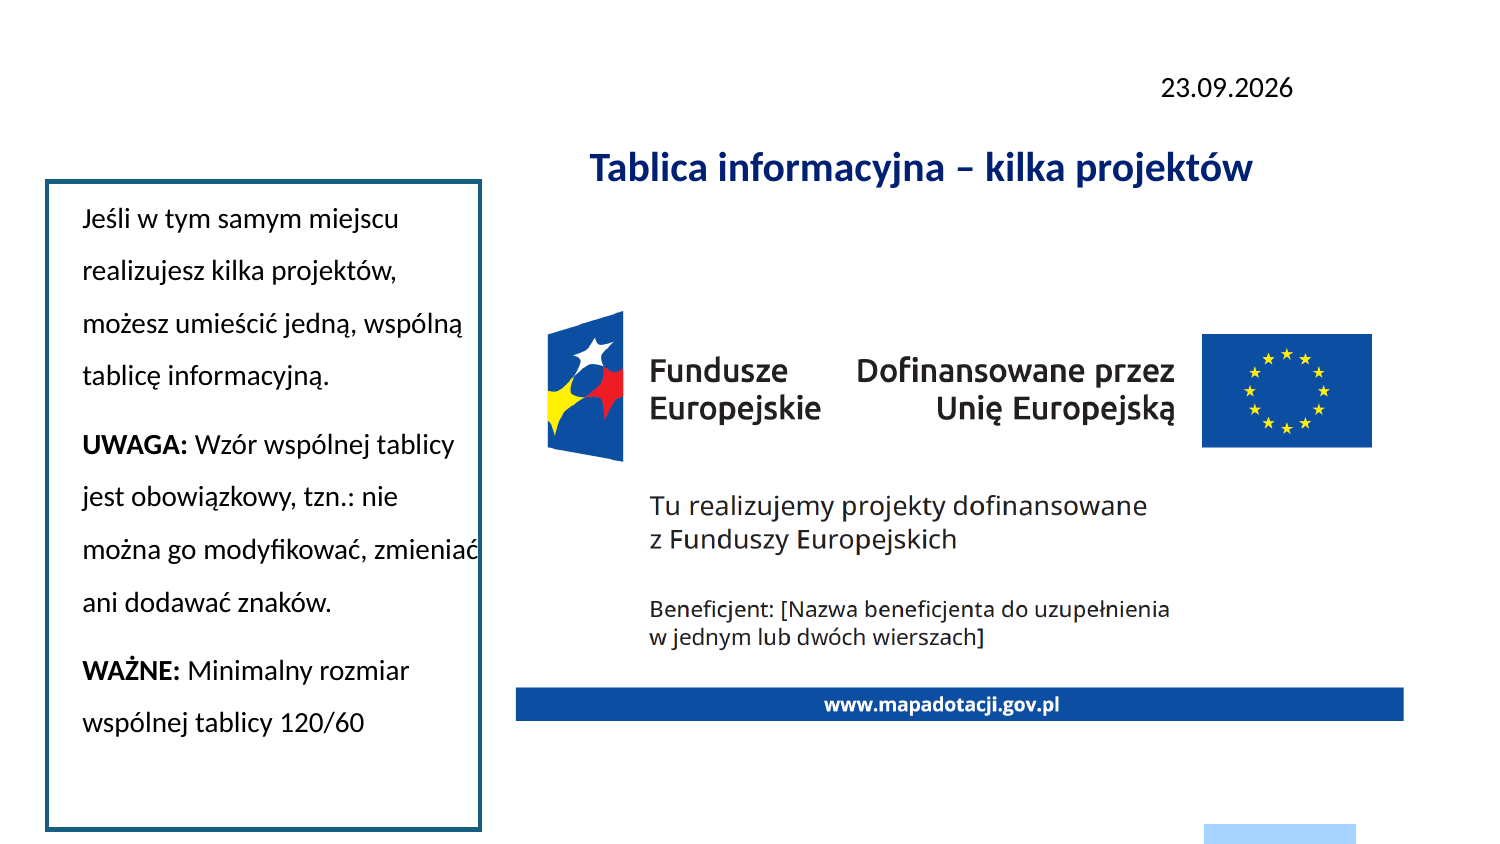

# Tablica informacyjna – kilka projektów
Jeśli w tym samym miejscu realizujesz kilka projektów, możesz umieścić jedną, wspólną tablicę informacyjną.
UWAGA: Wzór wspólnej tablicy jest obowiązkowy, tzn.: nie można go modyfikować, zmieniać ani dodawać znaków.
WAŻNE: Minimalny rozmiar wspólnej tablicy 120/60